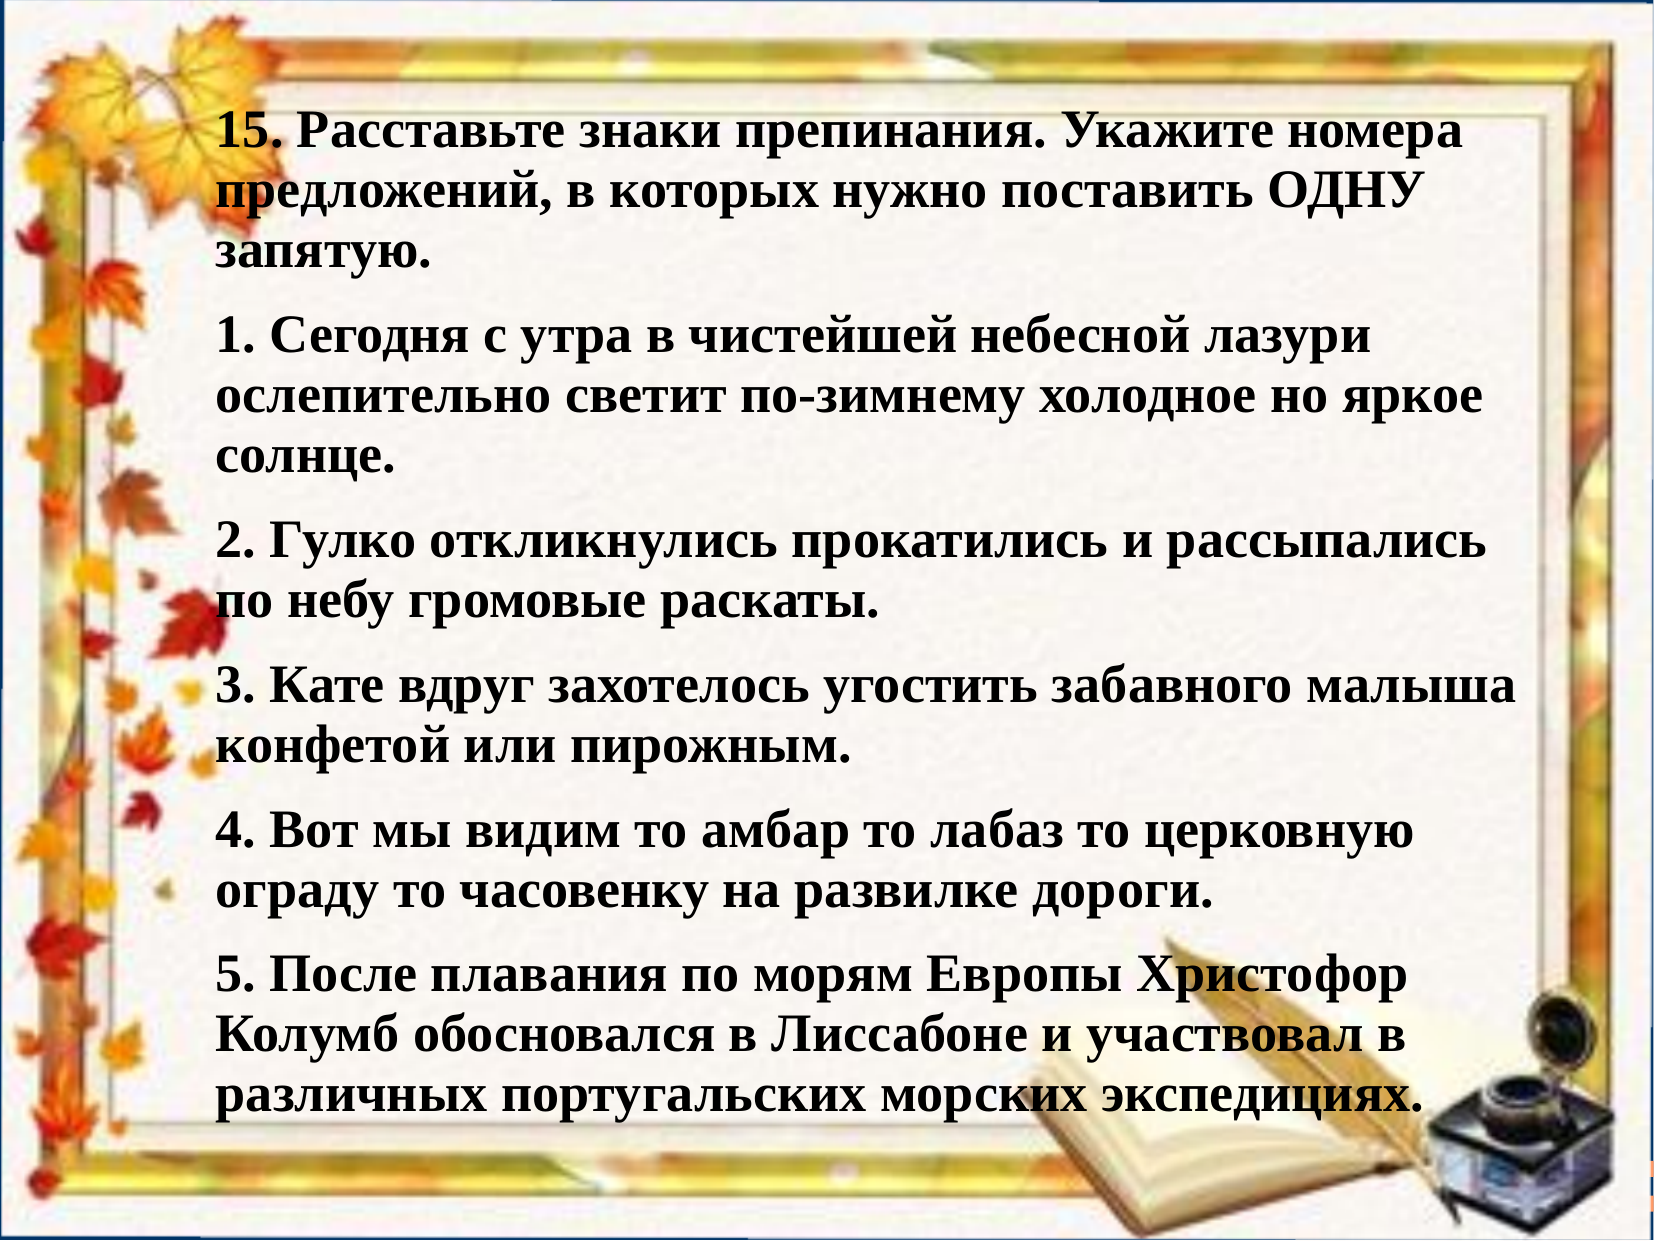

15. Расставьте знаки препинания. Укажите номера предложений, в которых нужно поставить ОДНУ запятую.
1. Сегодня с утра в чистейшей небесной лазури ослепительно светит по-зимнему холодное но яркое солнце.
2. Гулко откликнулись прокатились и рассыпались по небу громовые раскаты.
3. Кате вдруг захотелось угостить забавного малыша конфетой или пирожным.
4. Вот мы видим то амбар то лабаз то церковную ограду то часовенку на развилке дороги.
5. После плавания по морям Европы Христофор Колумб обосновался в Лиссабоне и участвовал в различных португальских морских экспедициях.